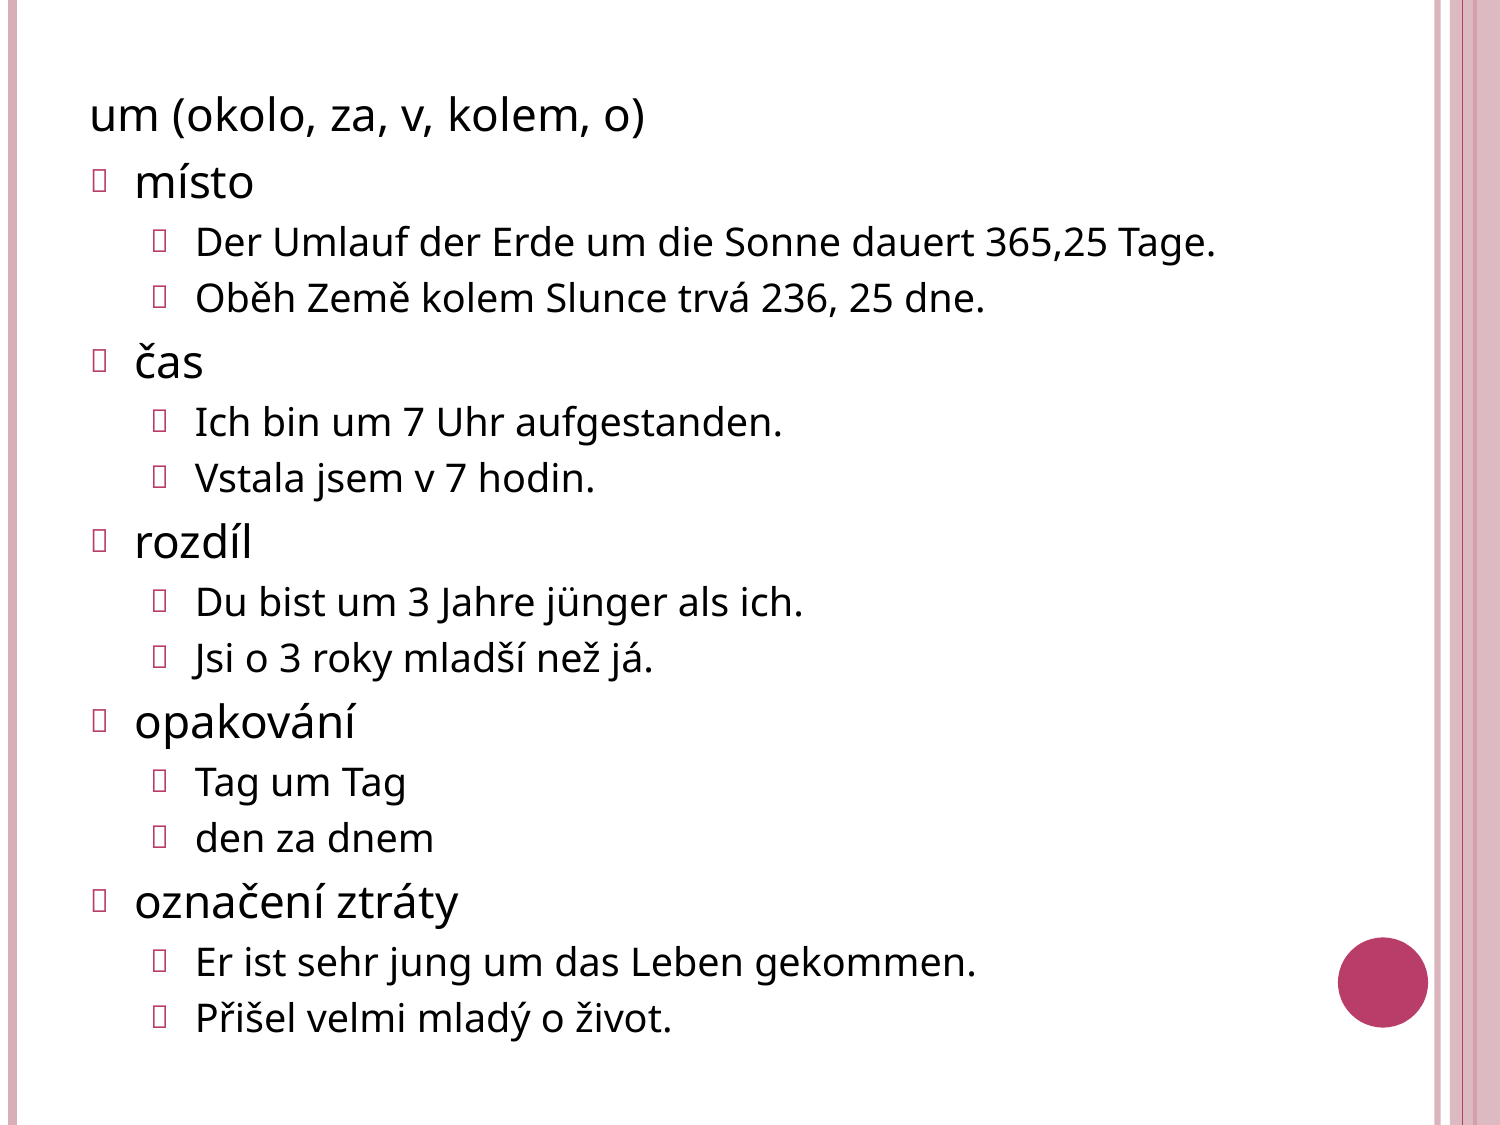

# um (okolo, za, v, kolem, o)
místo
Der Umlauf der Erde um die Sonne dauert 365,25 Tage.
Oběh Země kolem Slunce trvá 236, 25 dne.
čas
Ich bin um 7 Uhr aufgestanden.
Vstala jsem v 7 hodin.
rozdíl
Du bist um 3 Jahre jünger als ich.
Jsi o 3 roky mladší než já.
opakování
Tag um Tag
den za dnem
označení ztráty
Er ist sehr jung um das Leben gekommen.
Přišel velmi mladý o život.